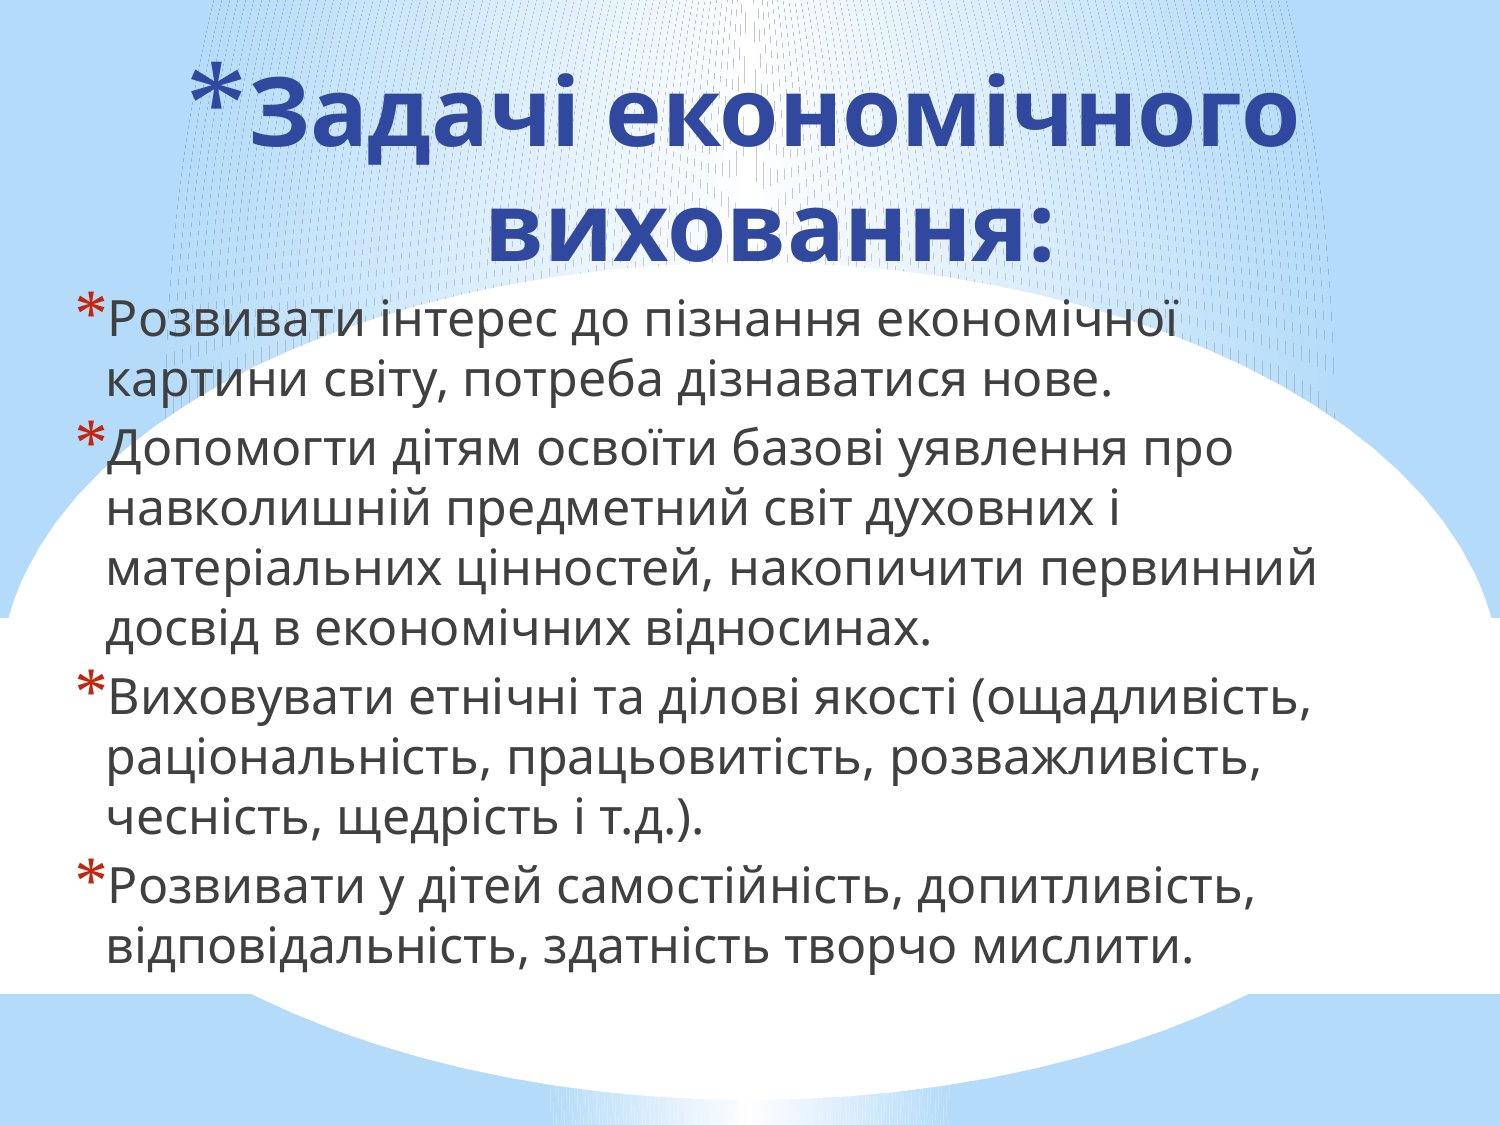

# Задачі економічного виховання:
Розвивати інтерес до пізнання економічної картини світу, потреба дізнаватися нове.
Допомогти дітям освоїти базові уявлення про навколишній предметний світ духовних і матеріальних цінностей, накопичити первинний досвід в економічних відносинах.
Виховувати етнічні та ділові якості (ощадливість, раціональність, працьовитість, розважливість, чесність, щедрість і т.д.).
Розвивати у дітей самостійність, допитливість, відповідальність, здатність творчо мислити.